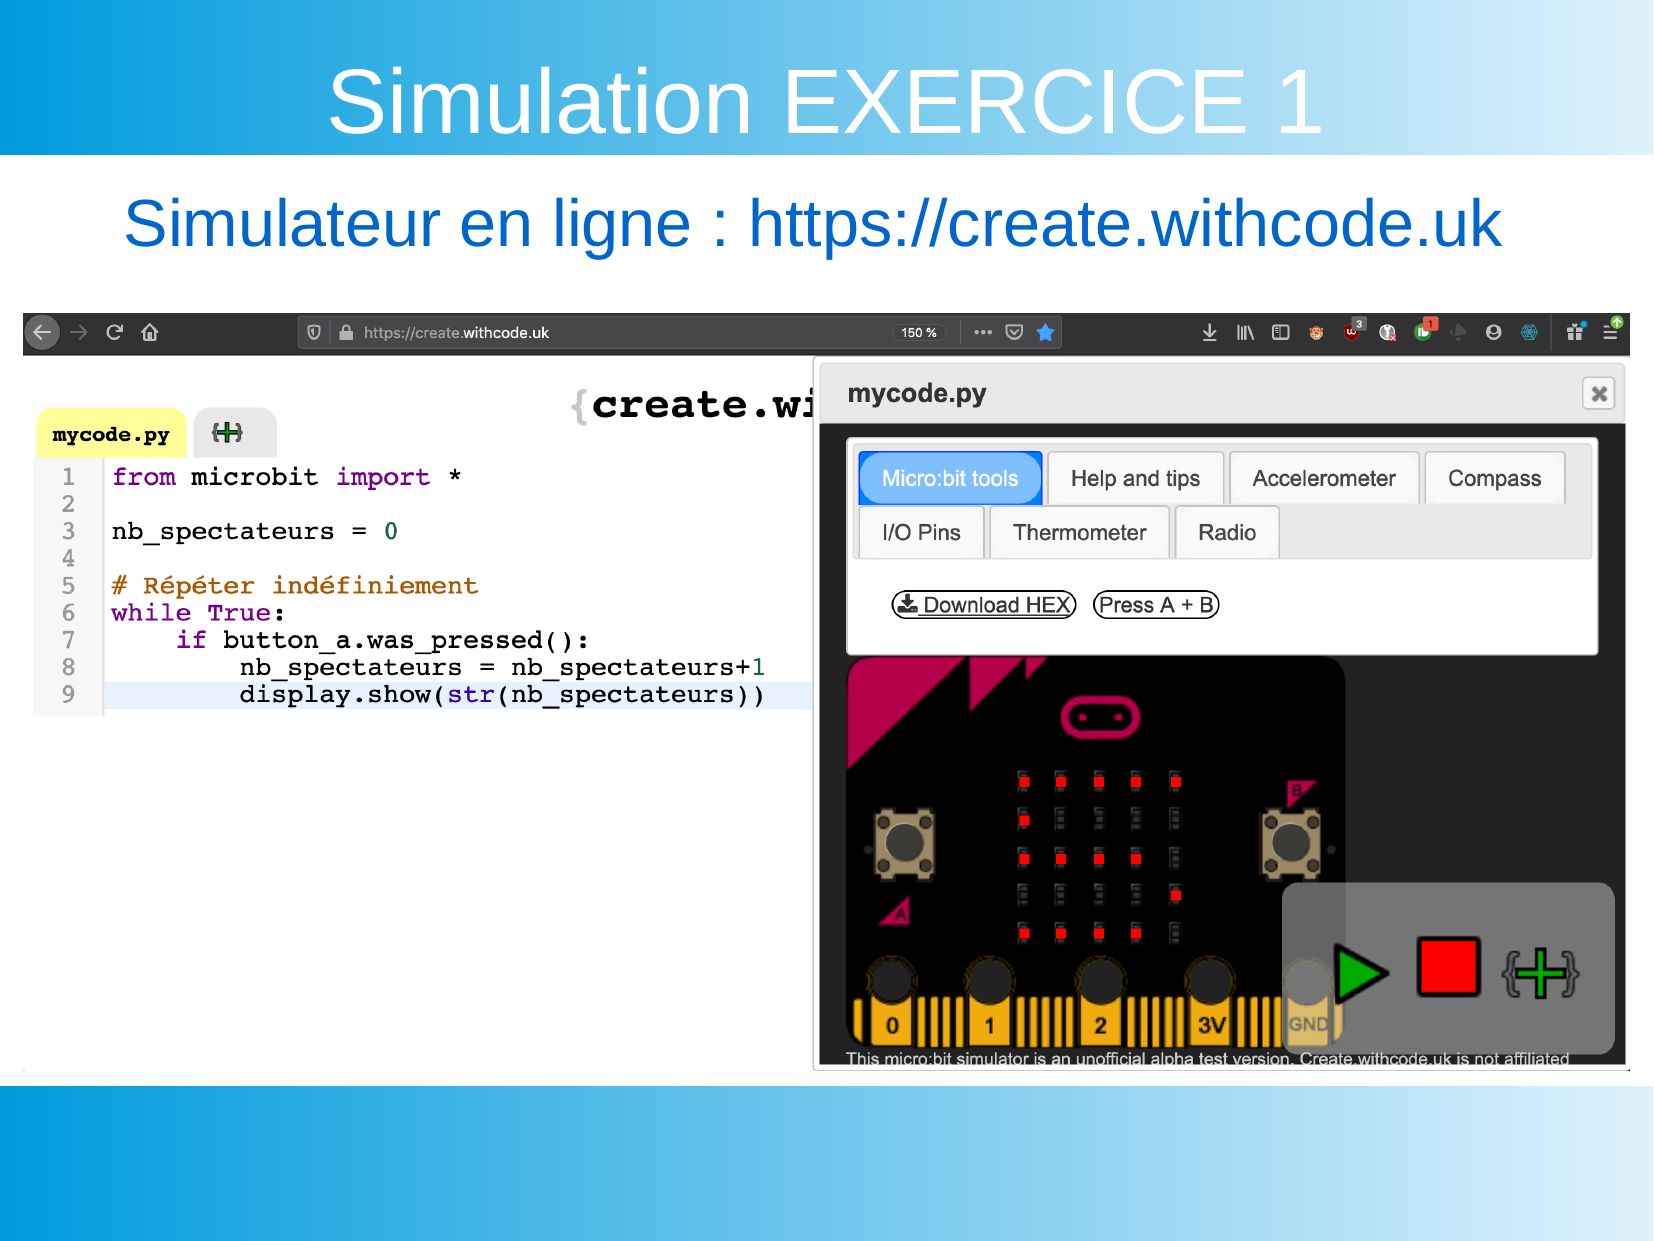

# Simulation EXERCICE 1
Simulateur en ligne : https://create.withcode.uk